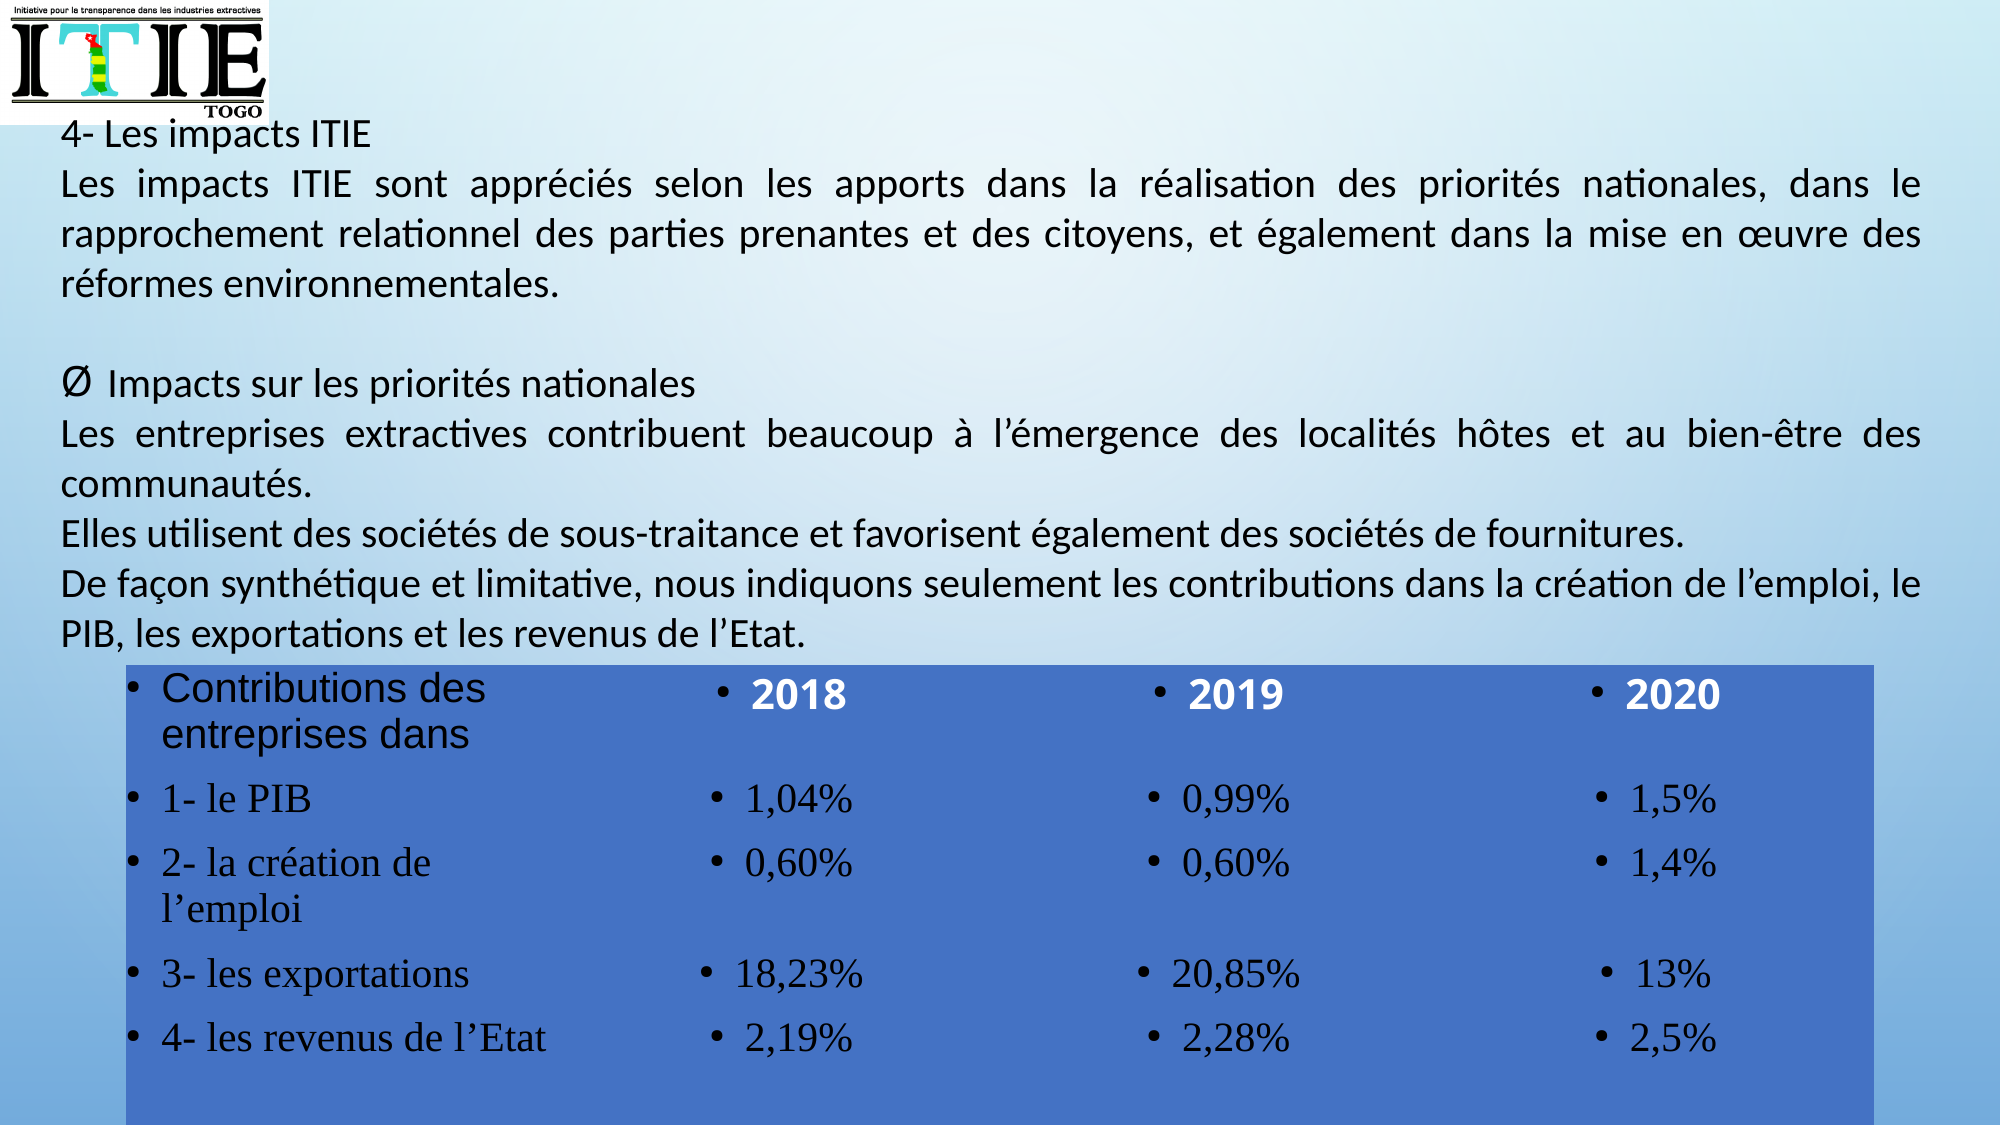

4- Les impacts ITIE
Les impacts ITIE sont appréciés selon les apports dans la réalisation des priorités nationales, dans le rapprochement relationnel des parties prenantes et des citoyens, et également dans la mise en œuvre des réformes environnementales.
Impacts sur les priorités nationales
Les entreprises extractives contribuent beaucoup à l’émergence des localités hôtes et au bien-être des communautés.
Elles utilisent des sociétés de sous-traitance et favorisent également des sociétés de fournitures.
De façon synthétique et limitative, nous indiquons seulement les contributions dans la création de l’emploi, le PIB, les exportations et les revenus de l’Etat.
| Contributions des entreprises dans | 2018 | 2019 | 2020 |
| --- | --- | --- | --- |
| 1- le PIB | 1,04% | 0,99% | 1,5% |
| 2- la création de l’emploi | 0,60% | 0,60% | 1,4% |
| 3- les exportations | 18,23% | 20,85% | 13% |
| 4- les revenus de l’Etat | 2,19% | 2,28% | 2,5% |